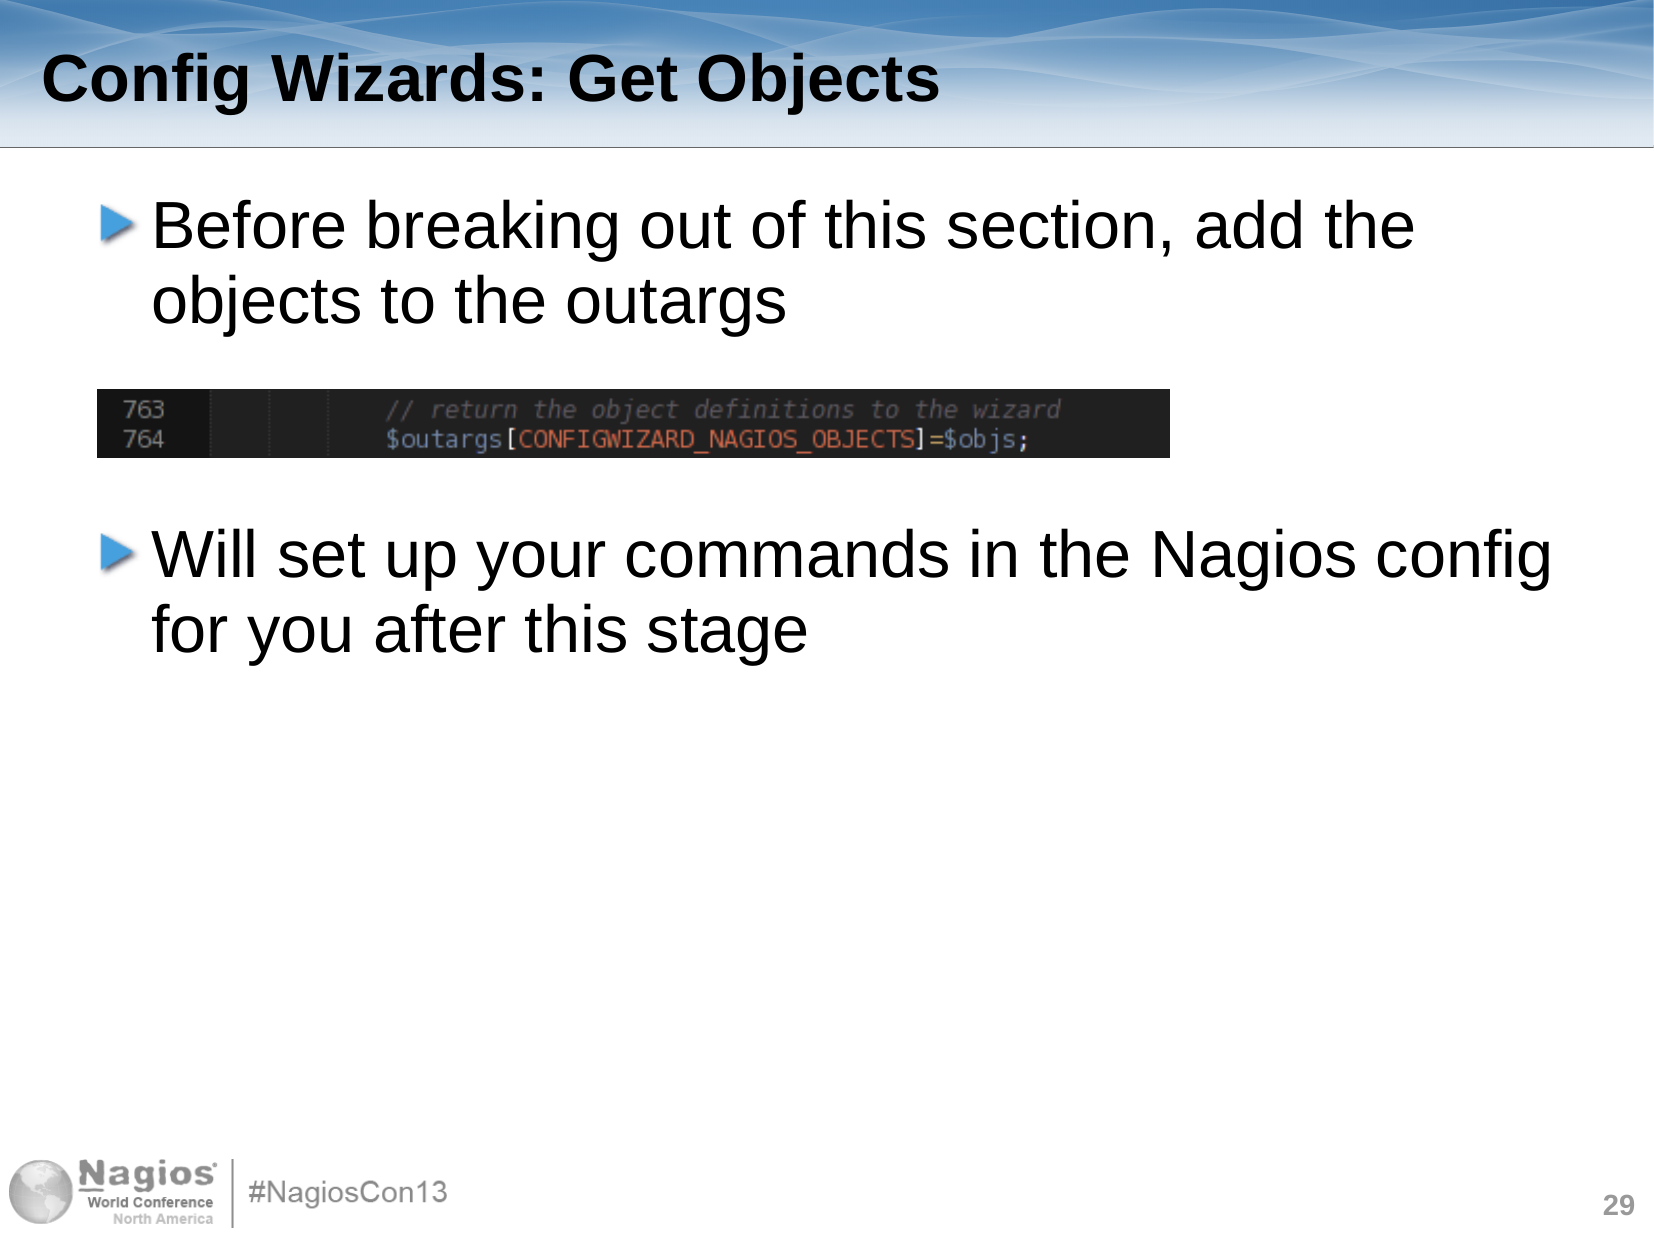

# Config Wizards: Get Objects
Before breaking out of this section, add the objects to the outargs
Will set up your commands in the Nagios config for you after this stage
29